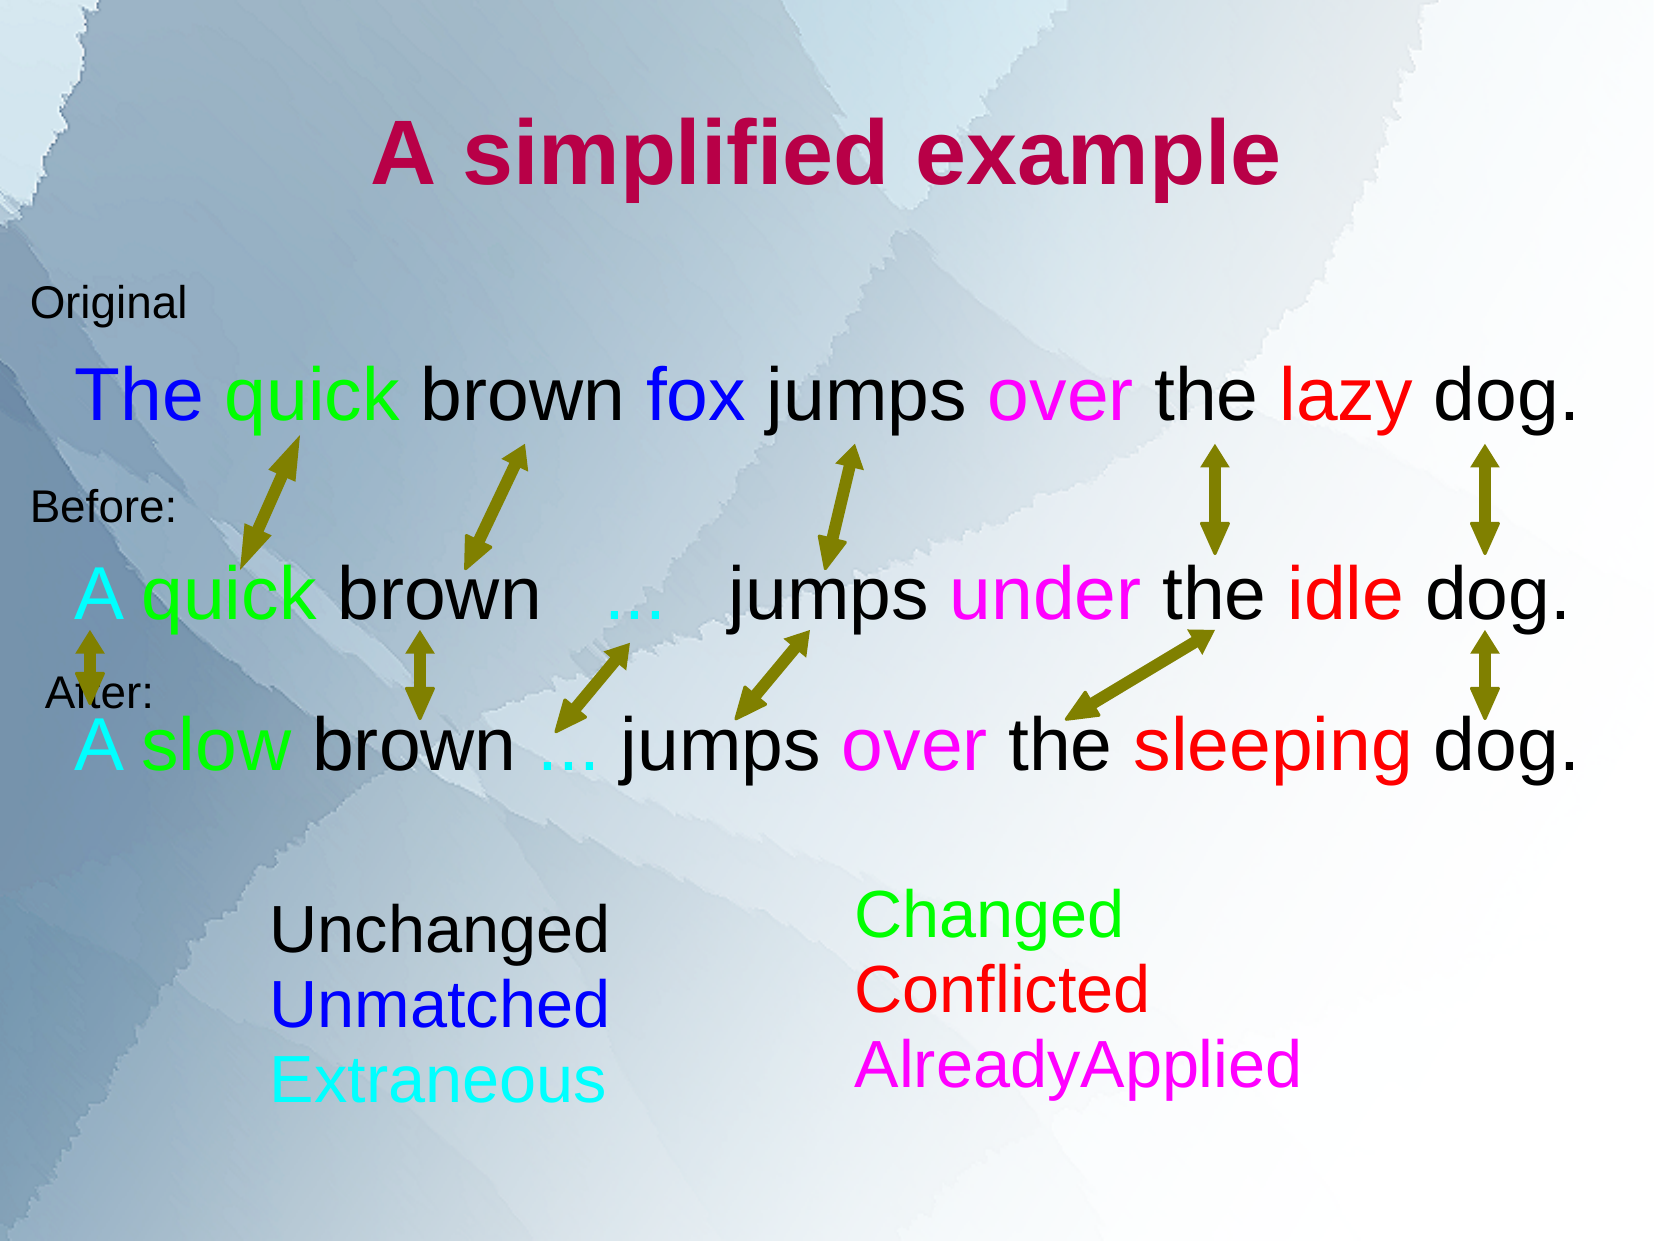

# A simplified example
Original
The quick brown fox jumps over the lazy dog.
Before:
A quick brown ... jumps under the idle dog.
After:
A slow brown ... jumps over the sleeping dog.
Changed
Conflicted
AlreadyApplied
Unchanged
Unmatched
Extraneous